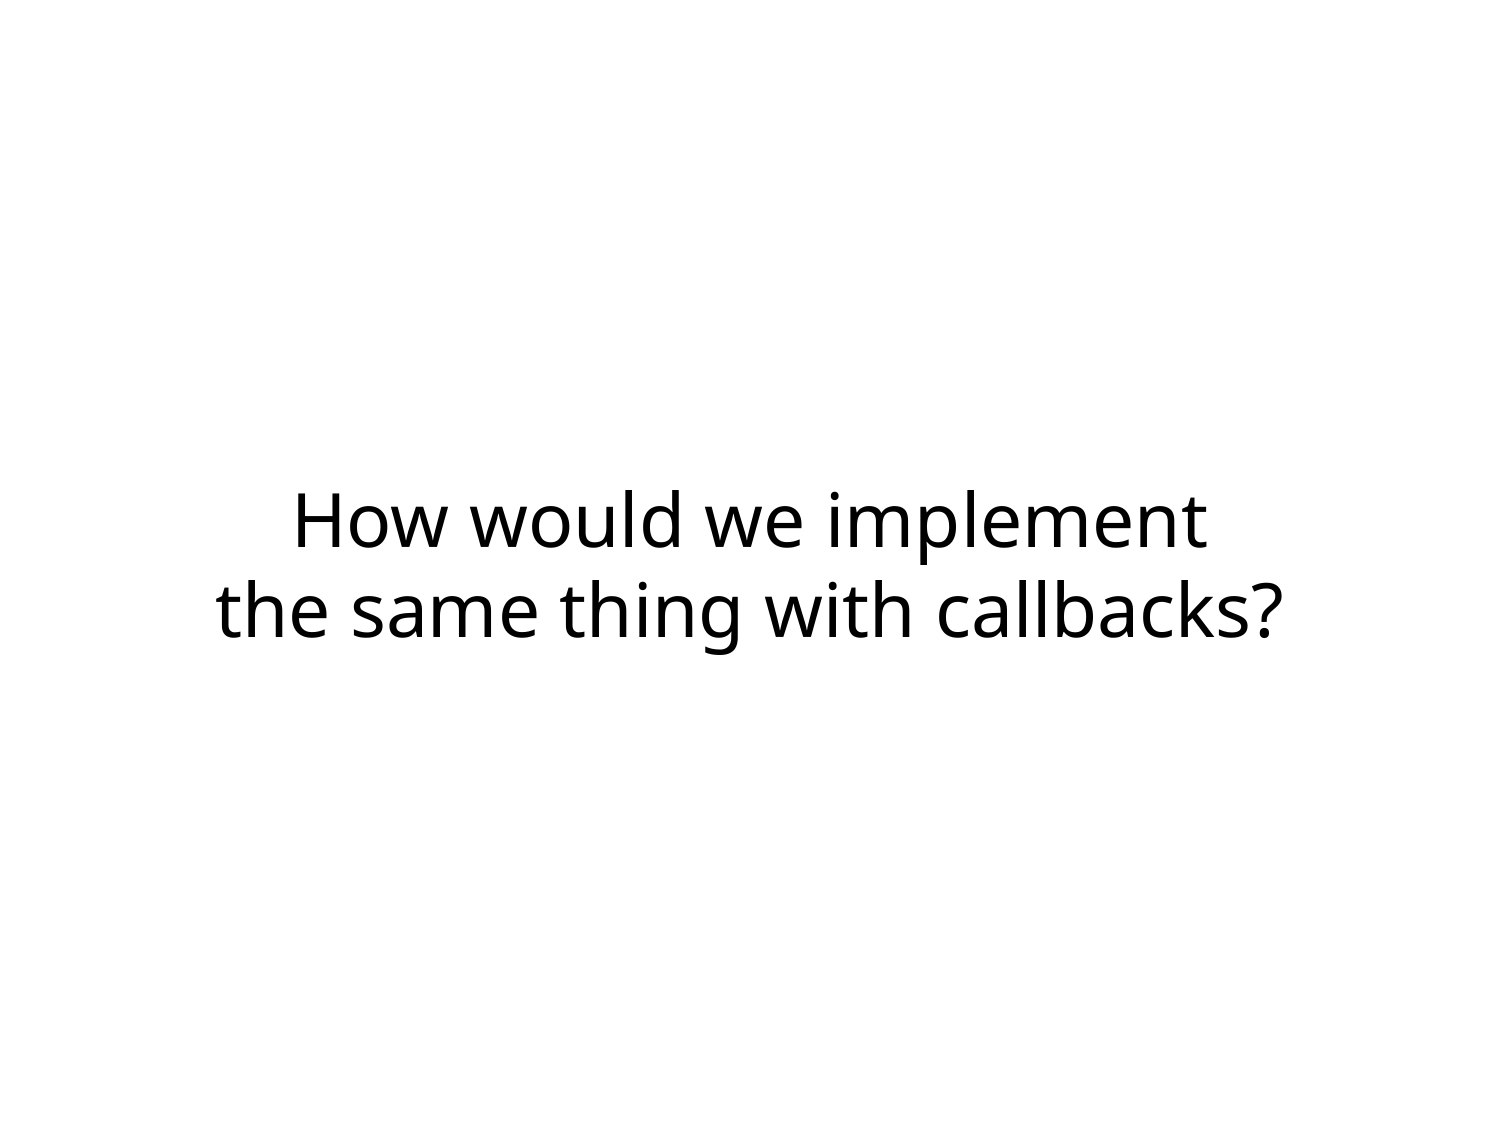

# How would we implement the same thing with callbacks?